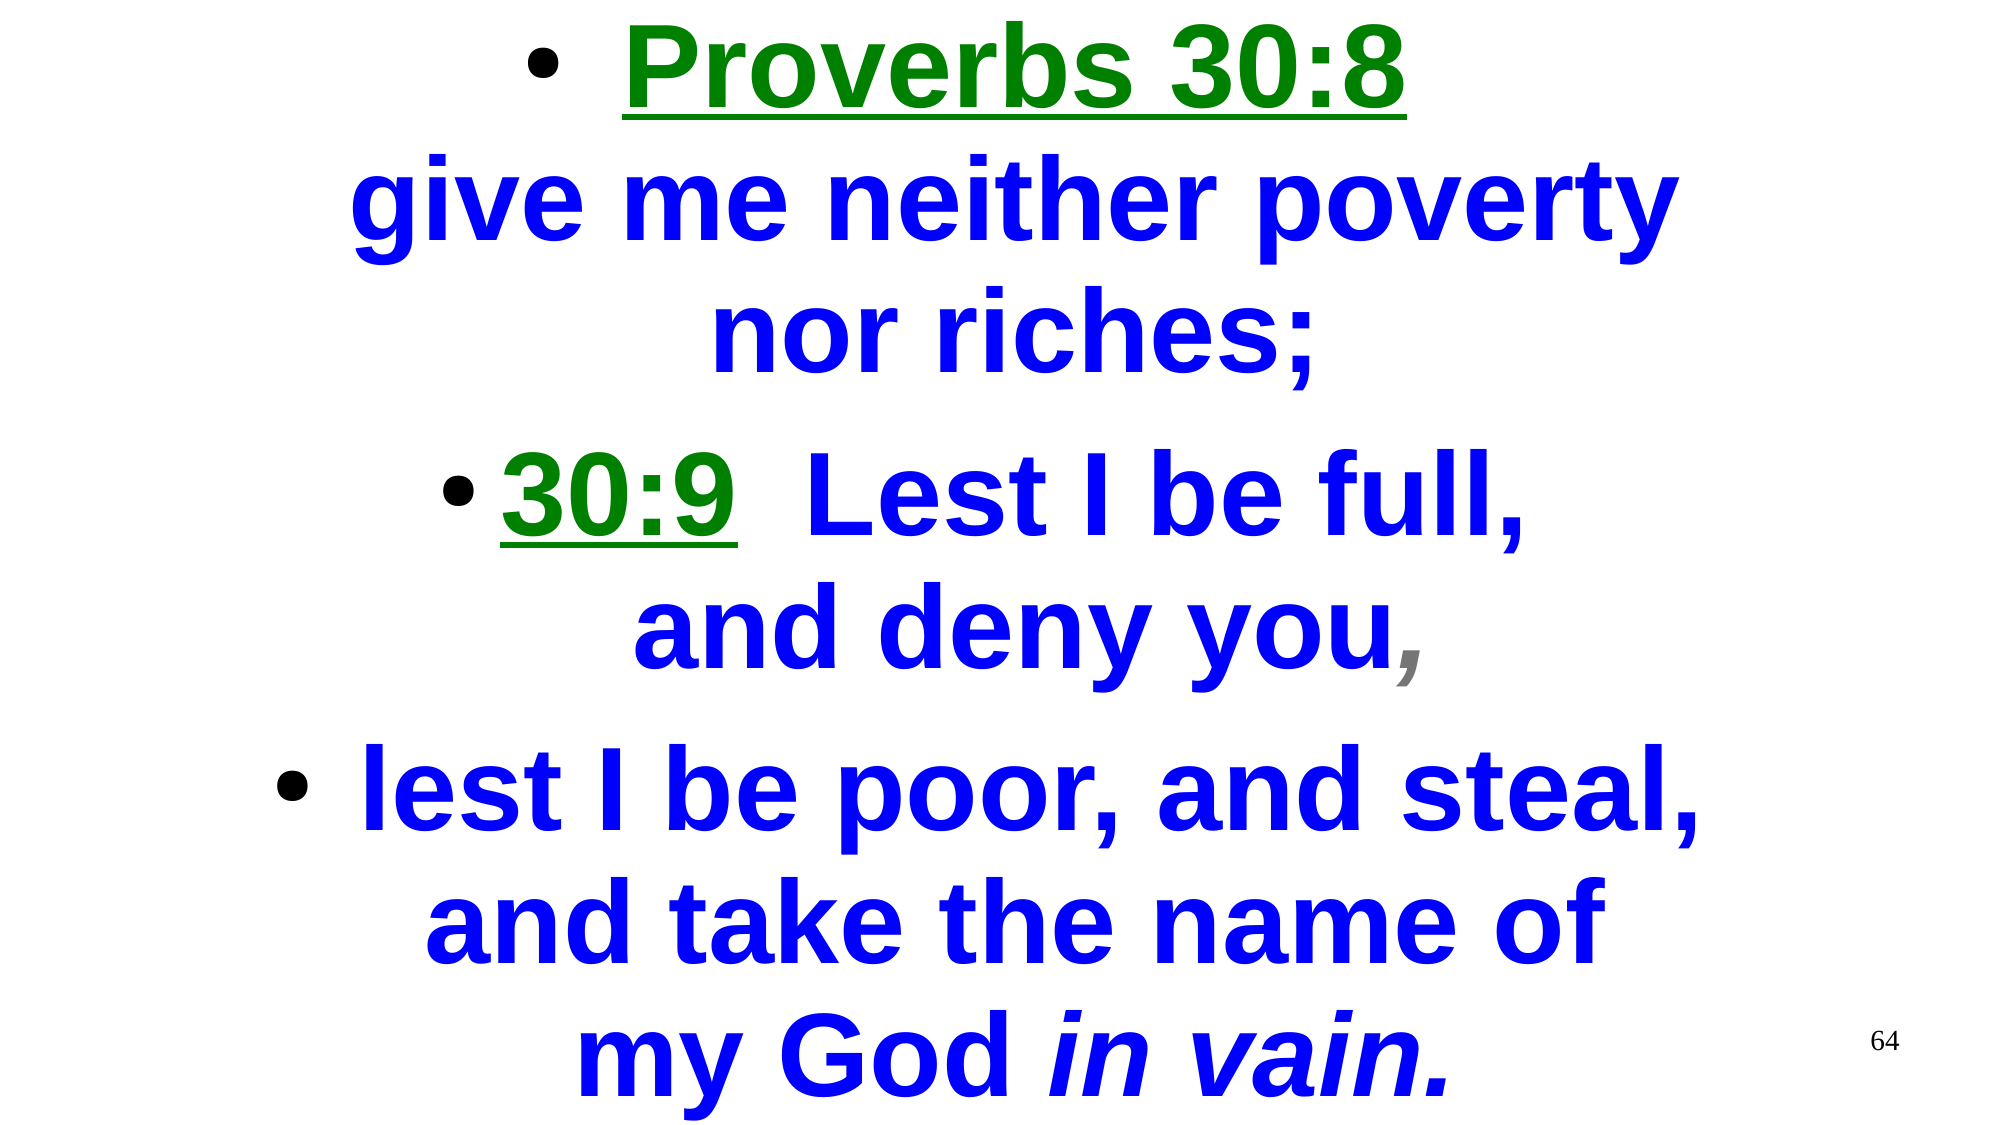

# Proverbs 30:8  give me neither poverty nor riches;
30:9  Lest I be full,
and deny you,
 lest I be poor, and steal,
and take the name of
my God in vain.
64